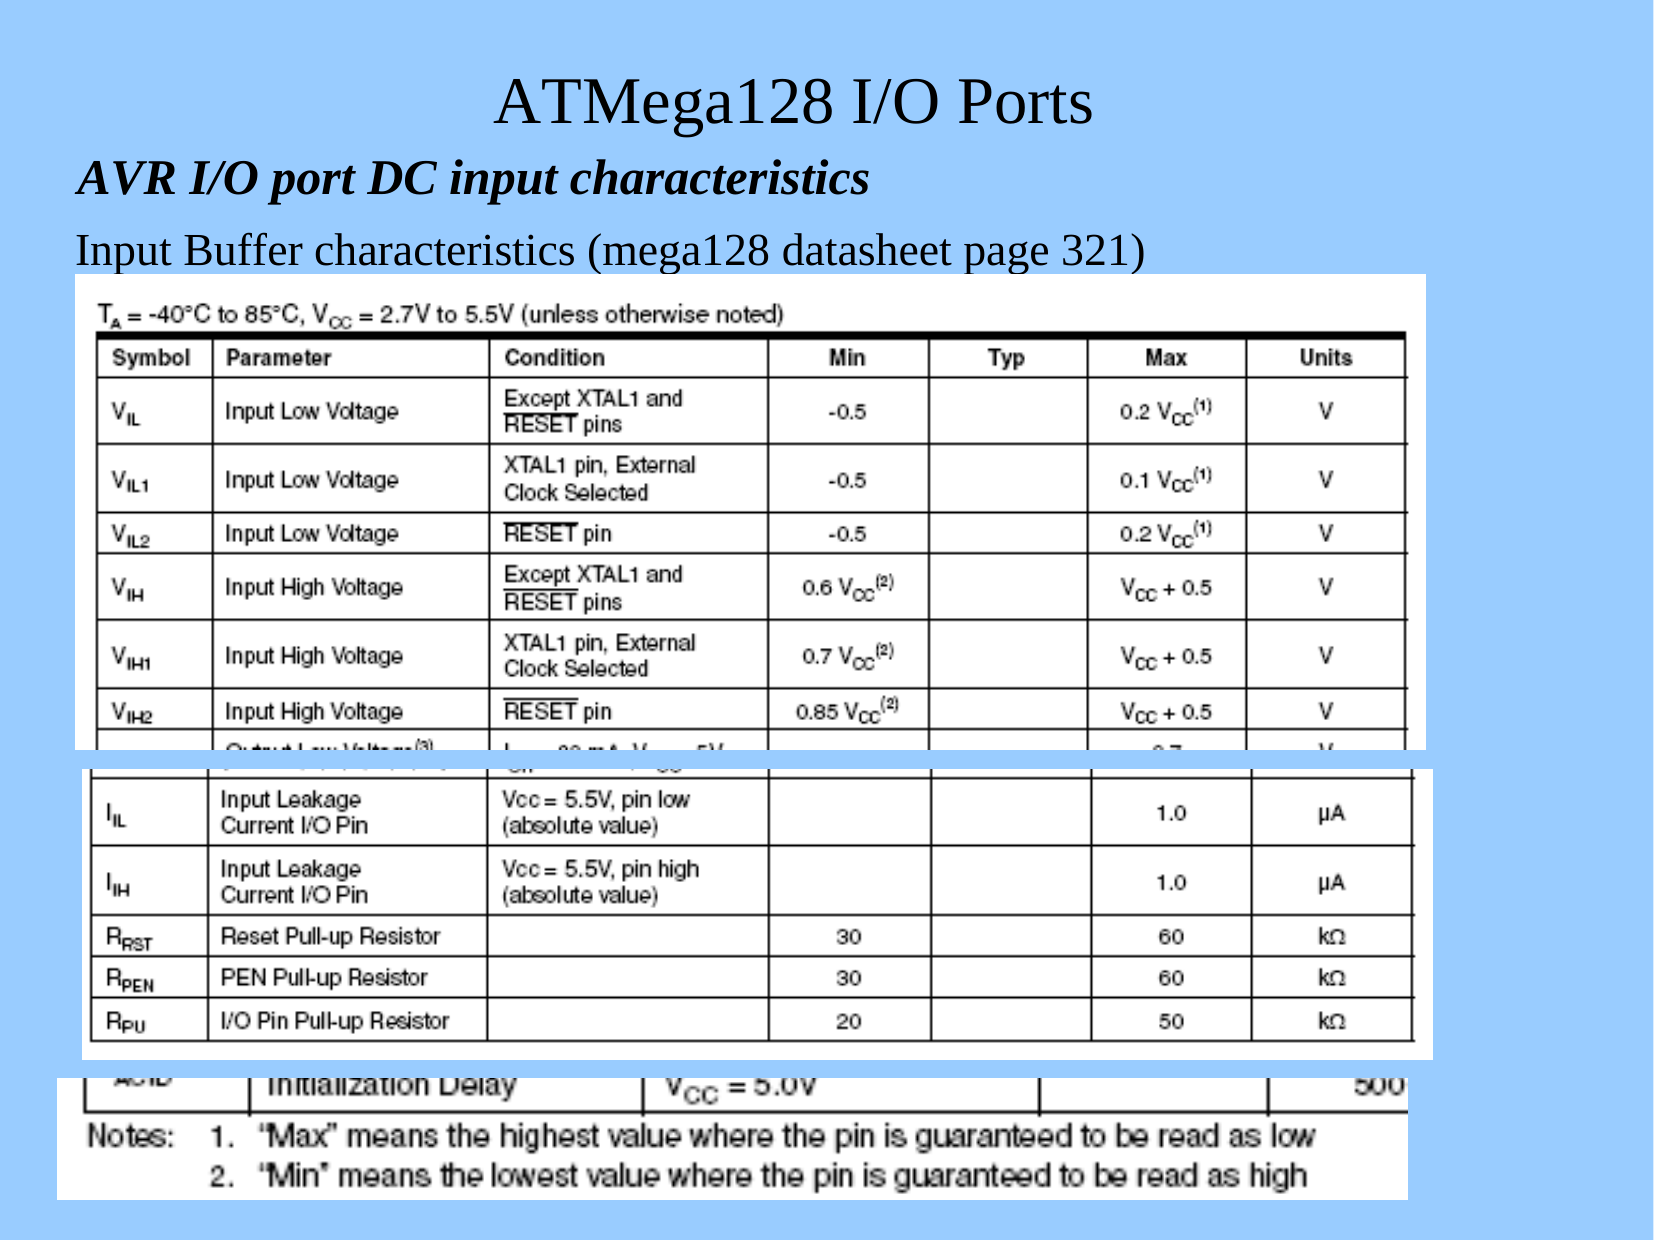

ATMega128 I/O Ports
AVR I/O port DC input characteristics
Input Buffer characteristics (mega128 datasheet page 321)